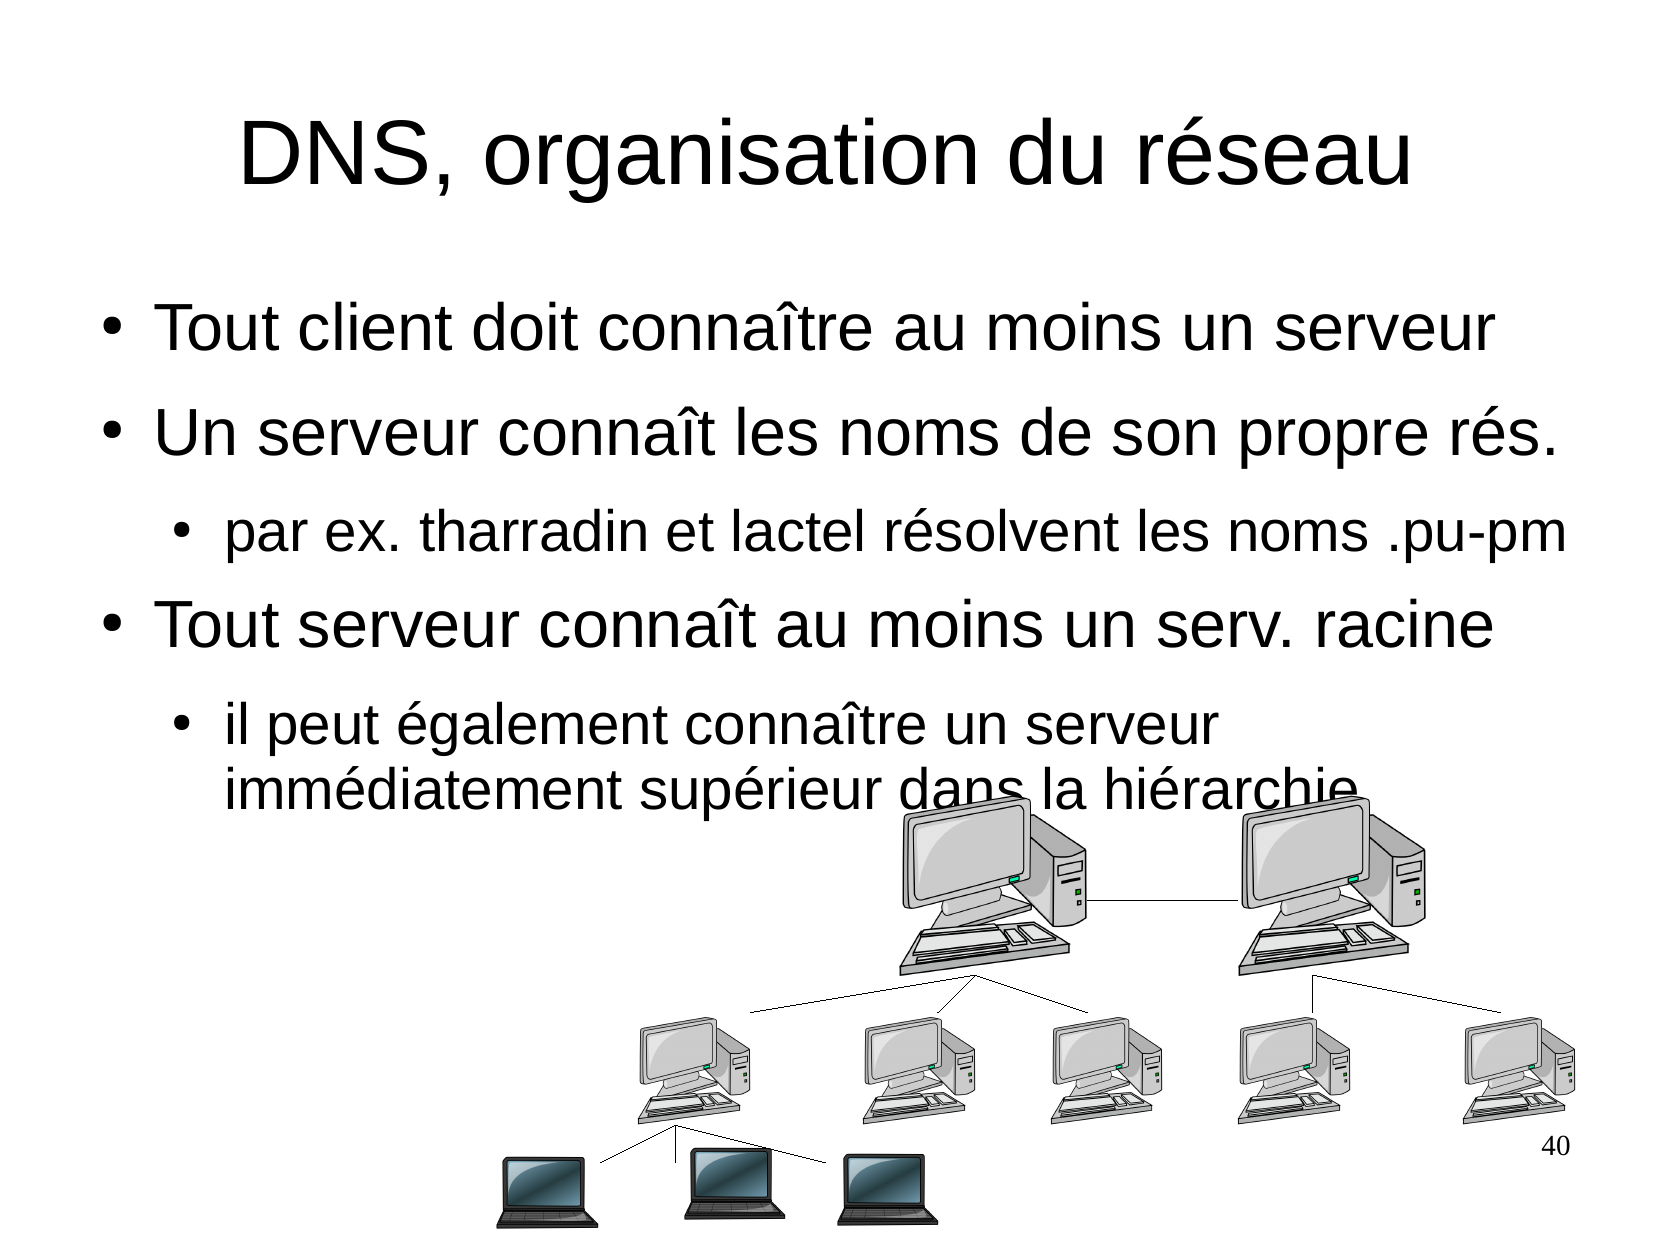

# DNS, organisation du réseau
Tout client doit connaître au moins un serveur
Un serveur connaît les noms de son propre rés.
par ex. tharradin et lactel résolvent les noms .pu-pm
Tout serveur connaît au moins un serv. racine
il peut également connaître un serveur immédiatement supérieur dans la hiérarchie
40